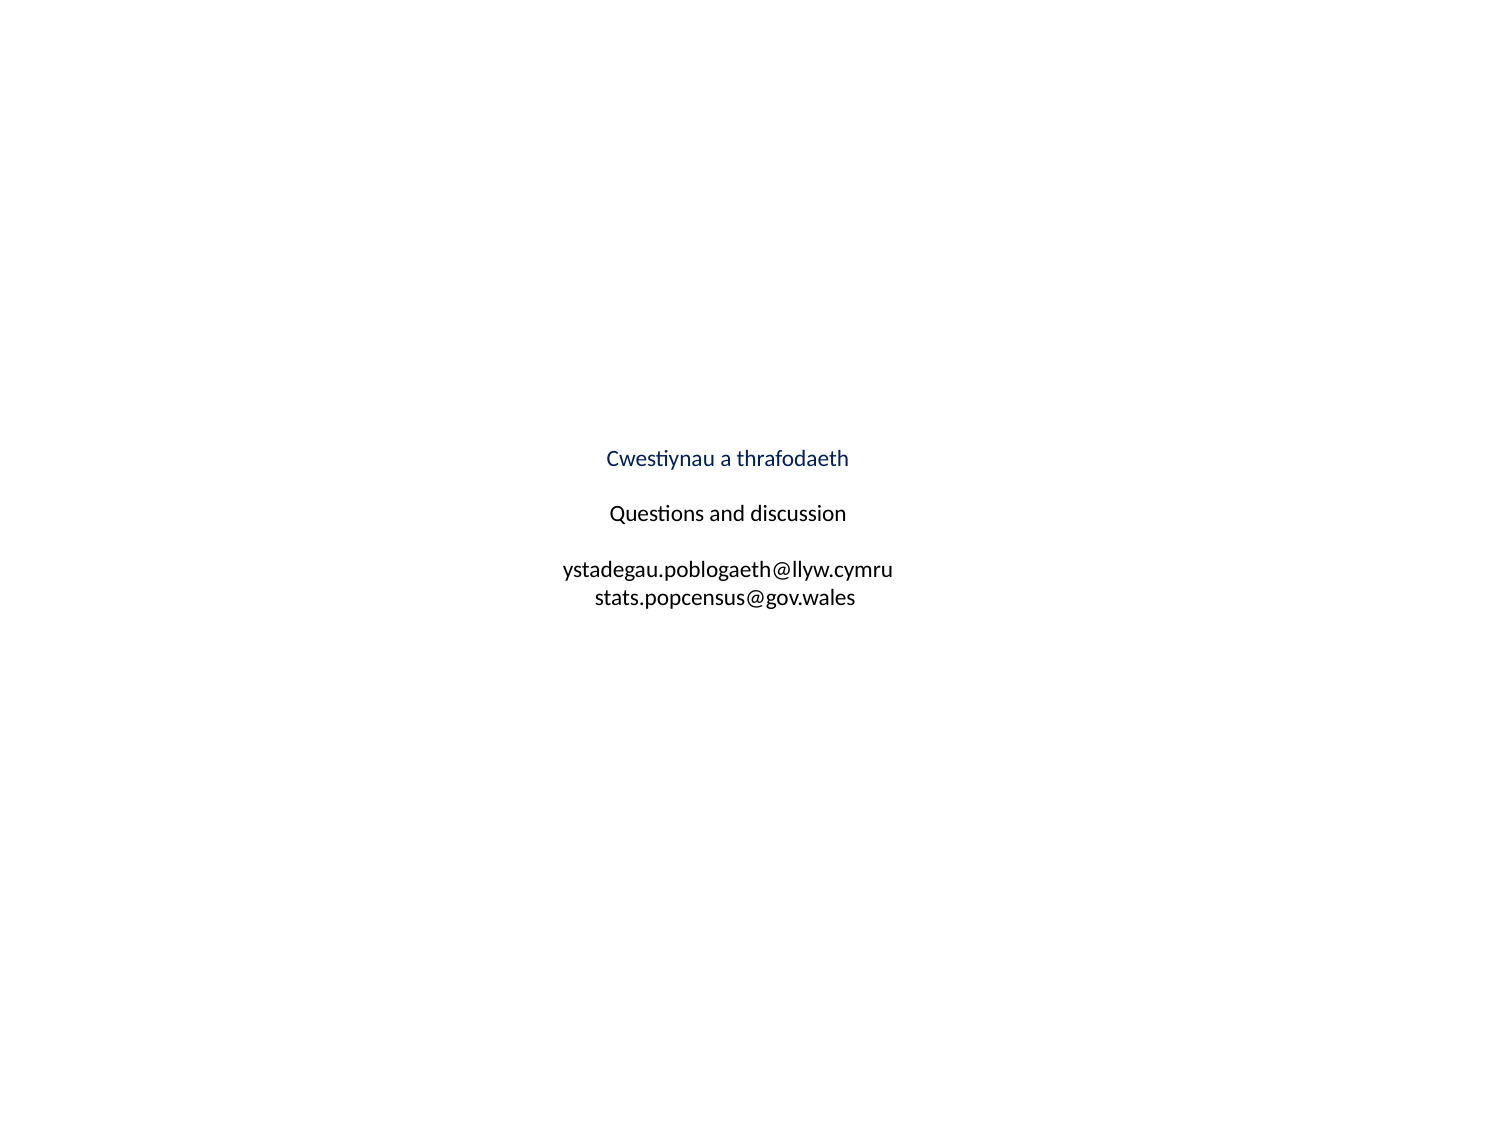

# Cwestiynau a thrafodaeth Questions and discussion ystadegau.poblogaeth@llyw.cymru stats.popcensus@gov.wales